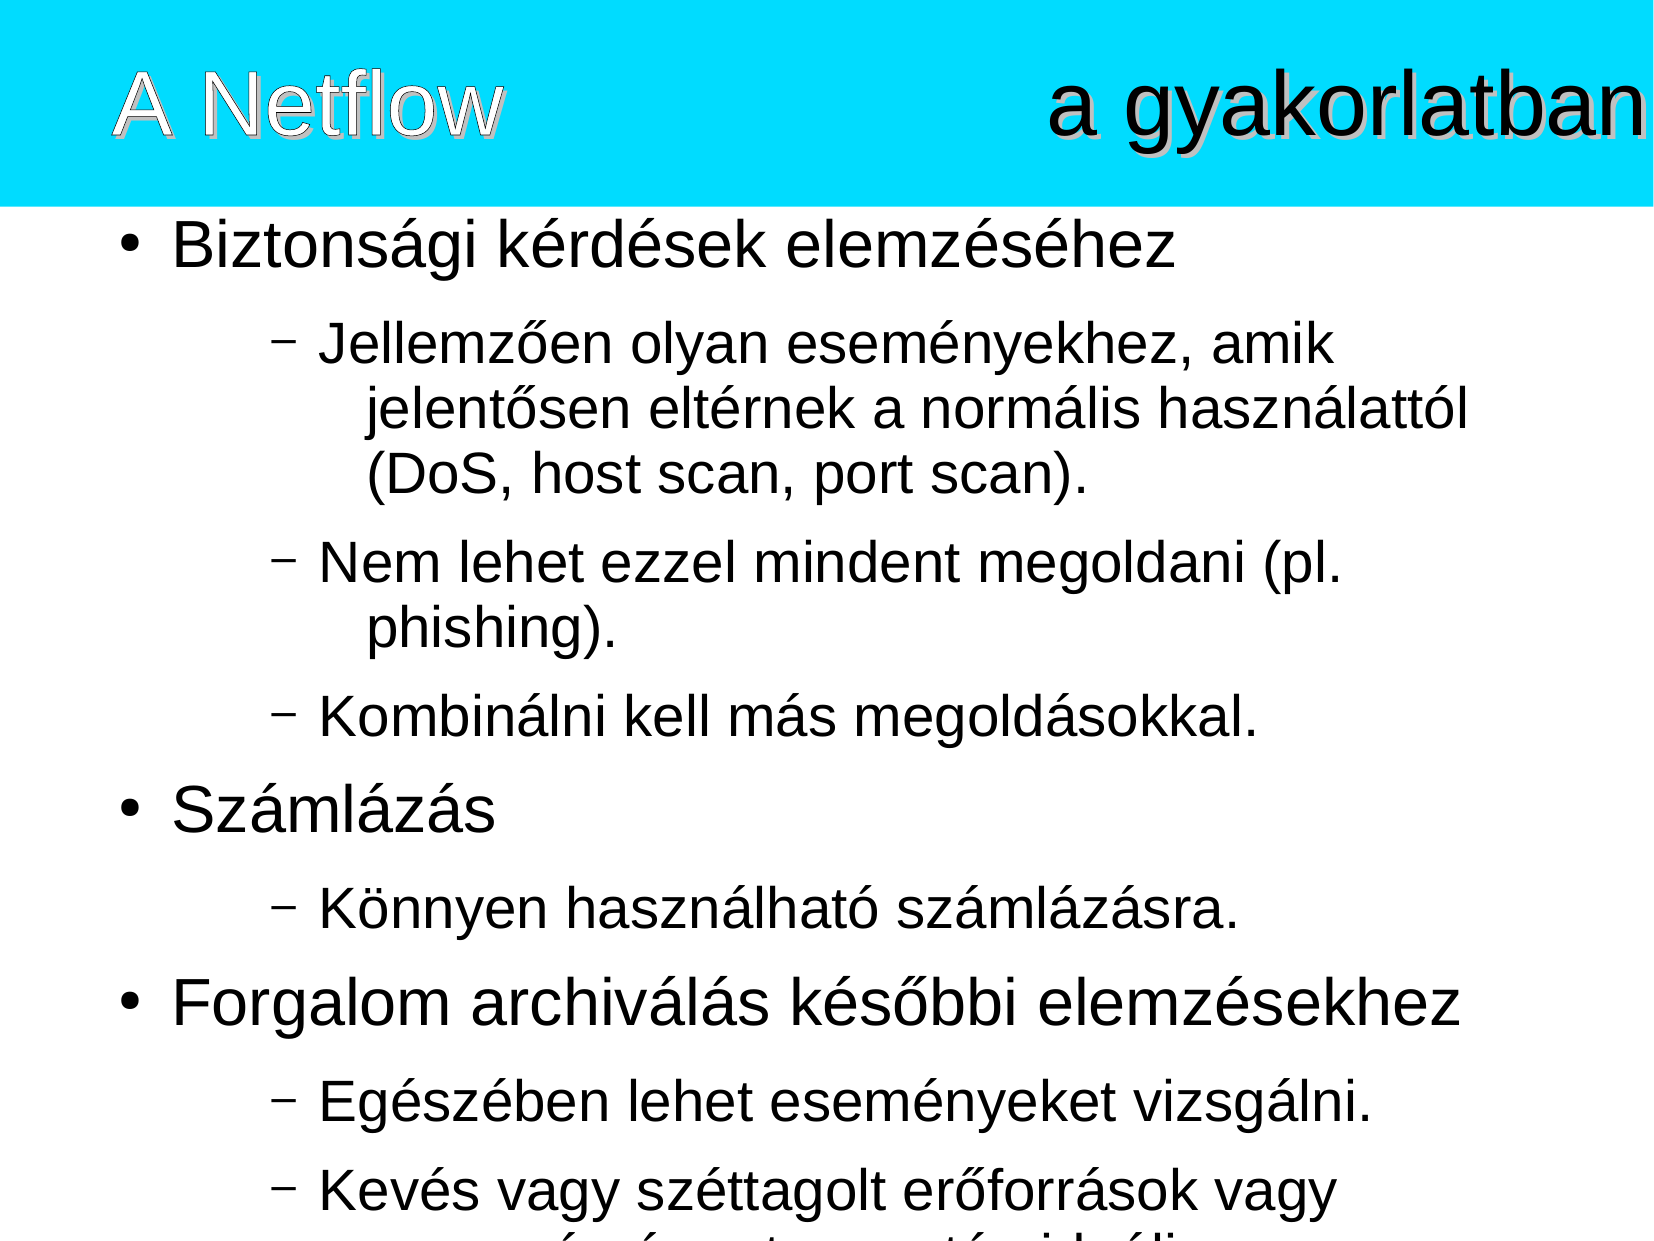

A Netflow	a gyakorlatban
# Biztonsági kérdések elemzéséhez
Jellemzően olyan eseményekhez, amik jelentősen eltérnek a normális használattól (DoS, host scan, port scan).
Nem lehet ezzel mindent megoldani (pl. phishing).
Kombinálni kell más megoldásokkal.
Számlázás
Könnyen használható számlázásra.
Forgalom archiválás későbbi elemzésekhez
Egészében lehet eseményeket vizsgálni.
Kevés vagy széttagolt erőforrások vagy nagyszámú router esetén ideális.